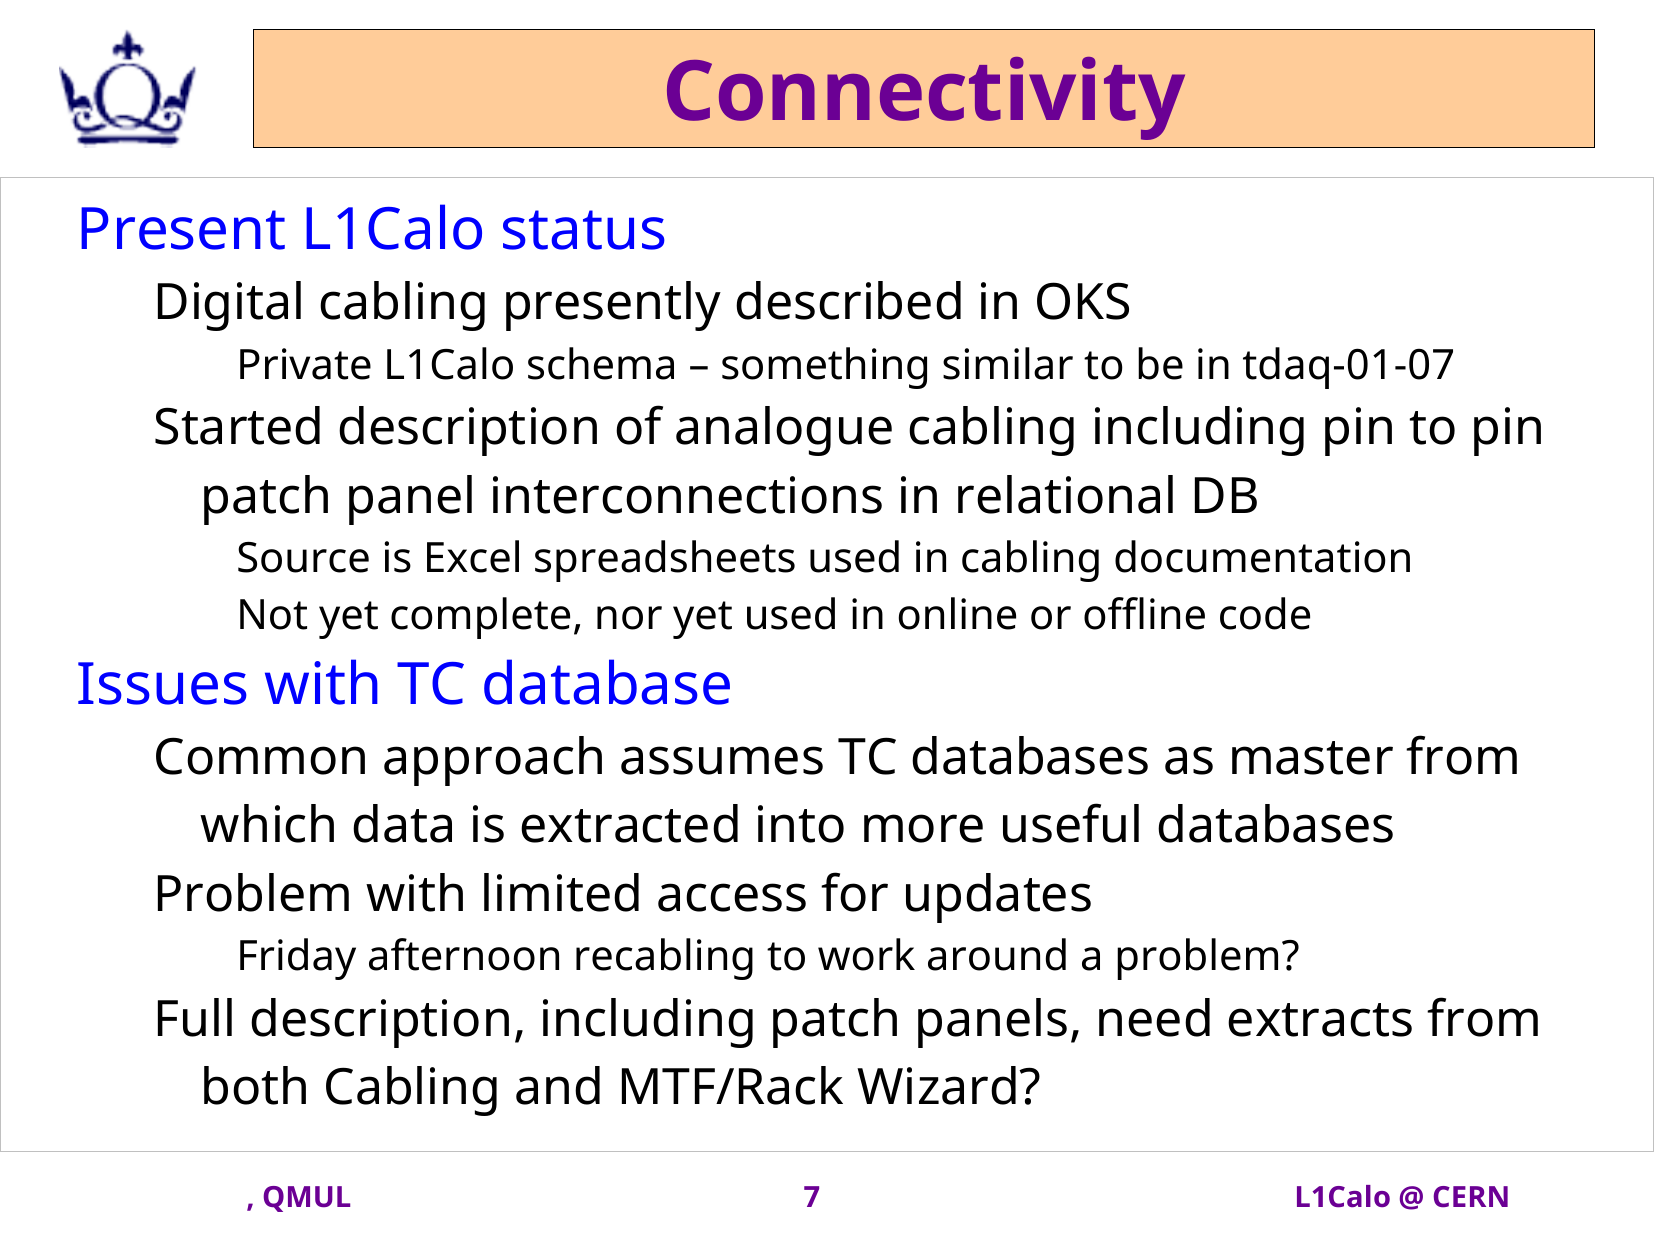

# Connectivity
Present L1Calo status
Digital cabling presently described in OKS
Private L1Calo schema – something similar to be in tdaq-01-07
Started description of analogue cabling including pin to pin patch panel interconnections in relational DB
Source is Excel spreadsheets used in cabling documentation
Not yet complete, nor yet used in online or offline code
Issues with TC database
Common approach assumes TC databases as master from which data is extracted into more useful databases
Problem with limited access for updates
Friday afternoon recabling to work around a problem?
Full description, including patch panels, need extracts from both Cabling and MTF/Rack Wizard?